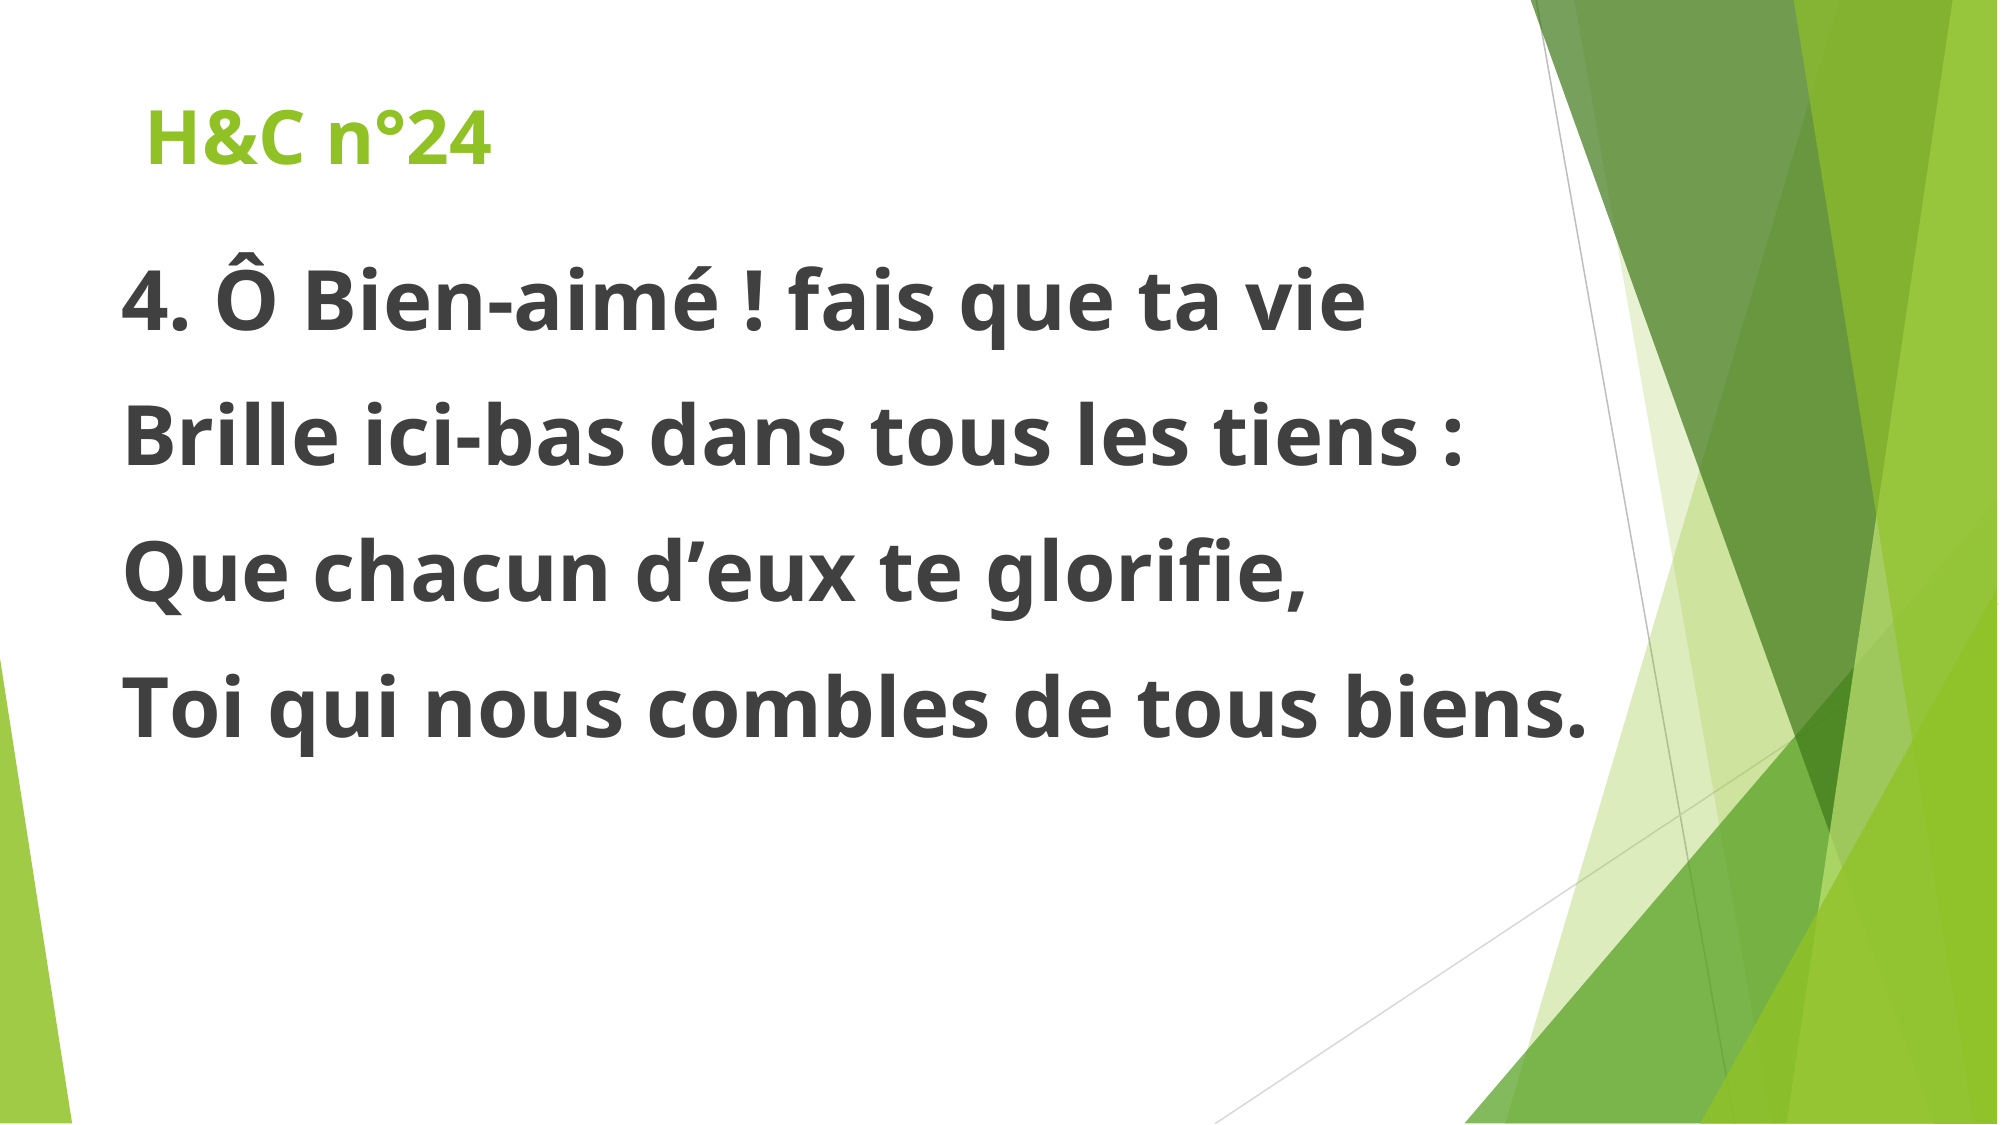

H&C n°24
4. Ô Bien-aimé ! fais que ta vie
Brille ici-bas dans tous les tiens :
Que chacun d’eux te glorifie,
Toi qui nous combles de tous biens.